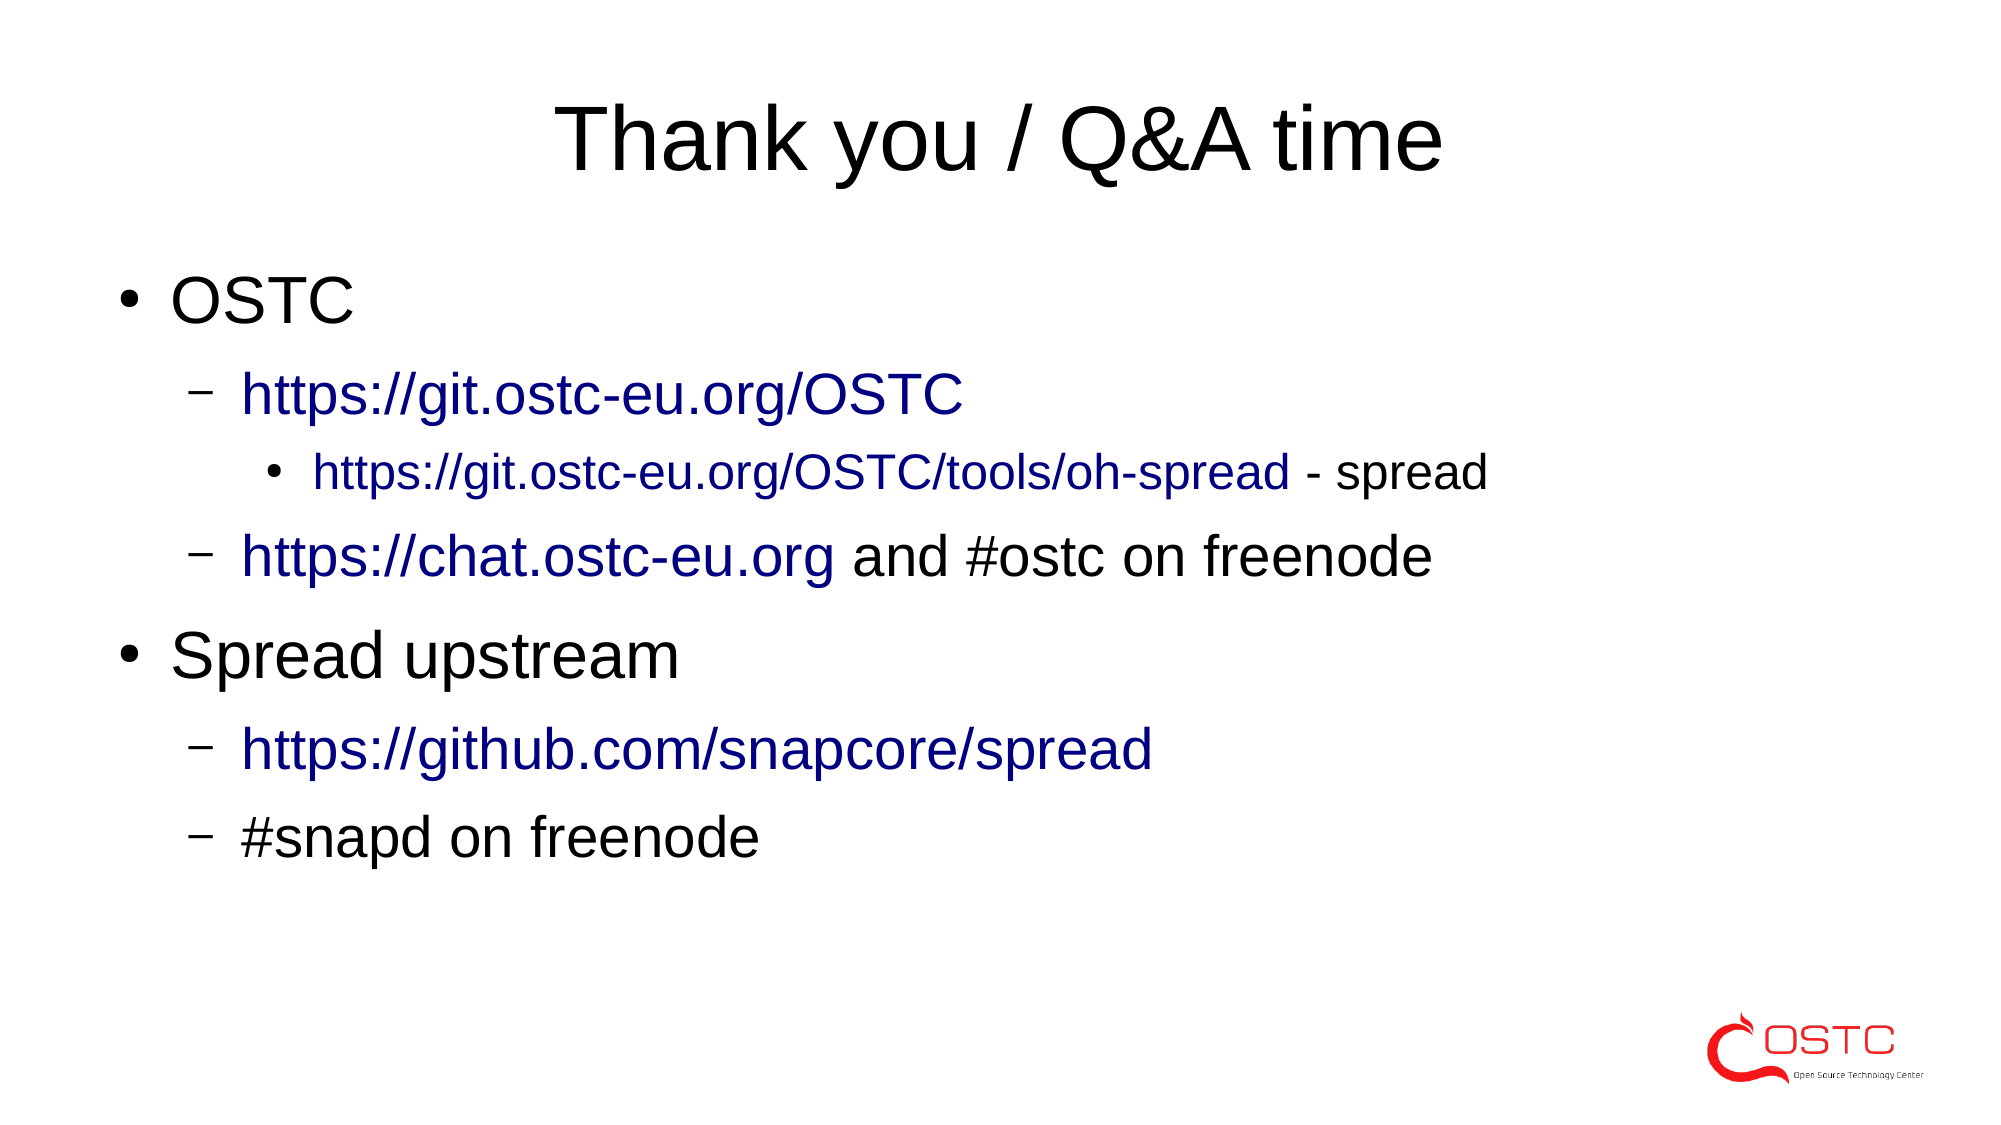

# Thank you / Q&A time
OSTC
https://git.ostc-eu.org/OSTC
https://git.ostc-eu.org/OSTC/tools/oh-spread - spread
https://chat.ostc-eu.org and #ostc on freenode
Spread upstream
https://github.com/snapcore/spread
#snapd on freenode